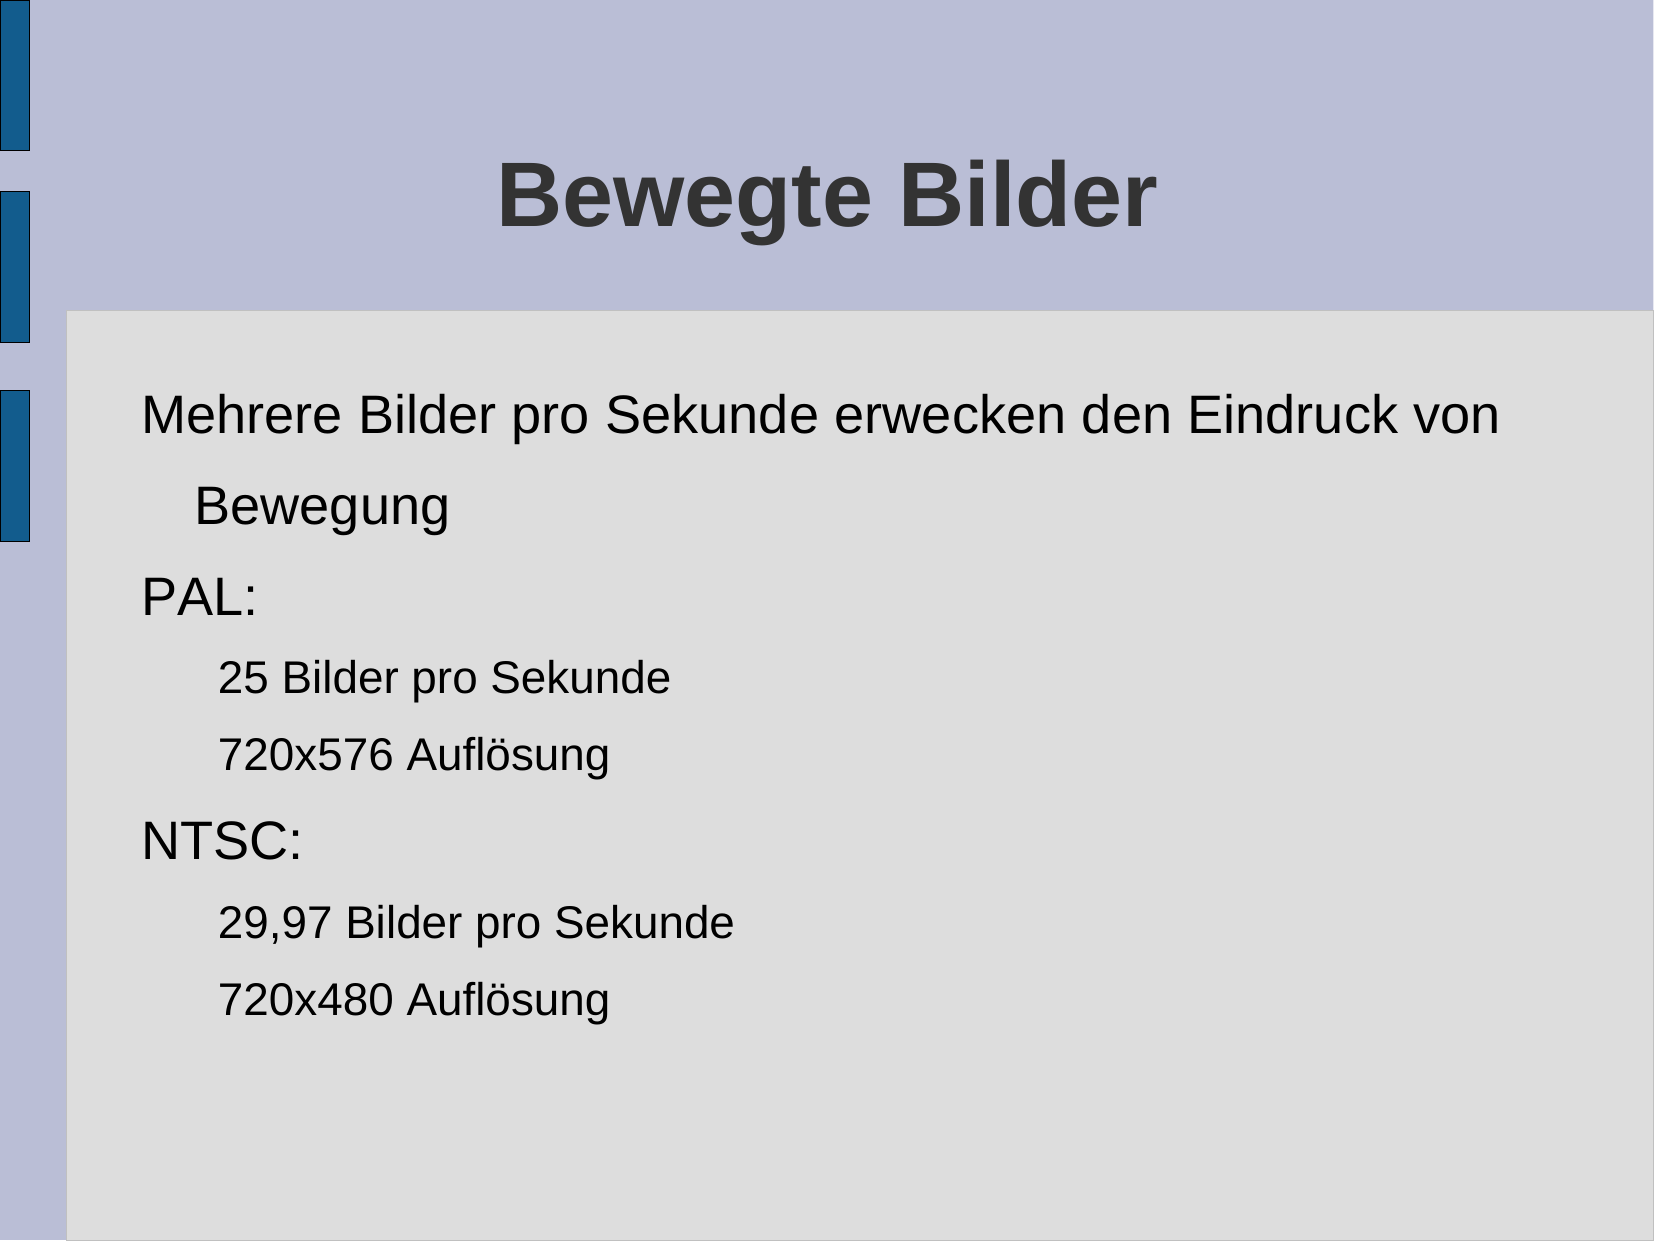

# Bewegte Bilder
Mehrere Bilder pro Sekunde erwecken den Eindruck von Bewegung
PAL:
25 Bilder pro Sekunde
720x576 Auflösung
NTSC:
29,97 Bilder pro Sekunde
720x480 Auflösung